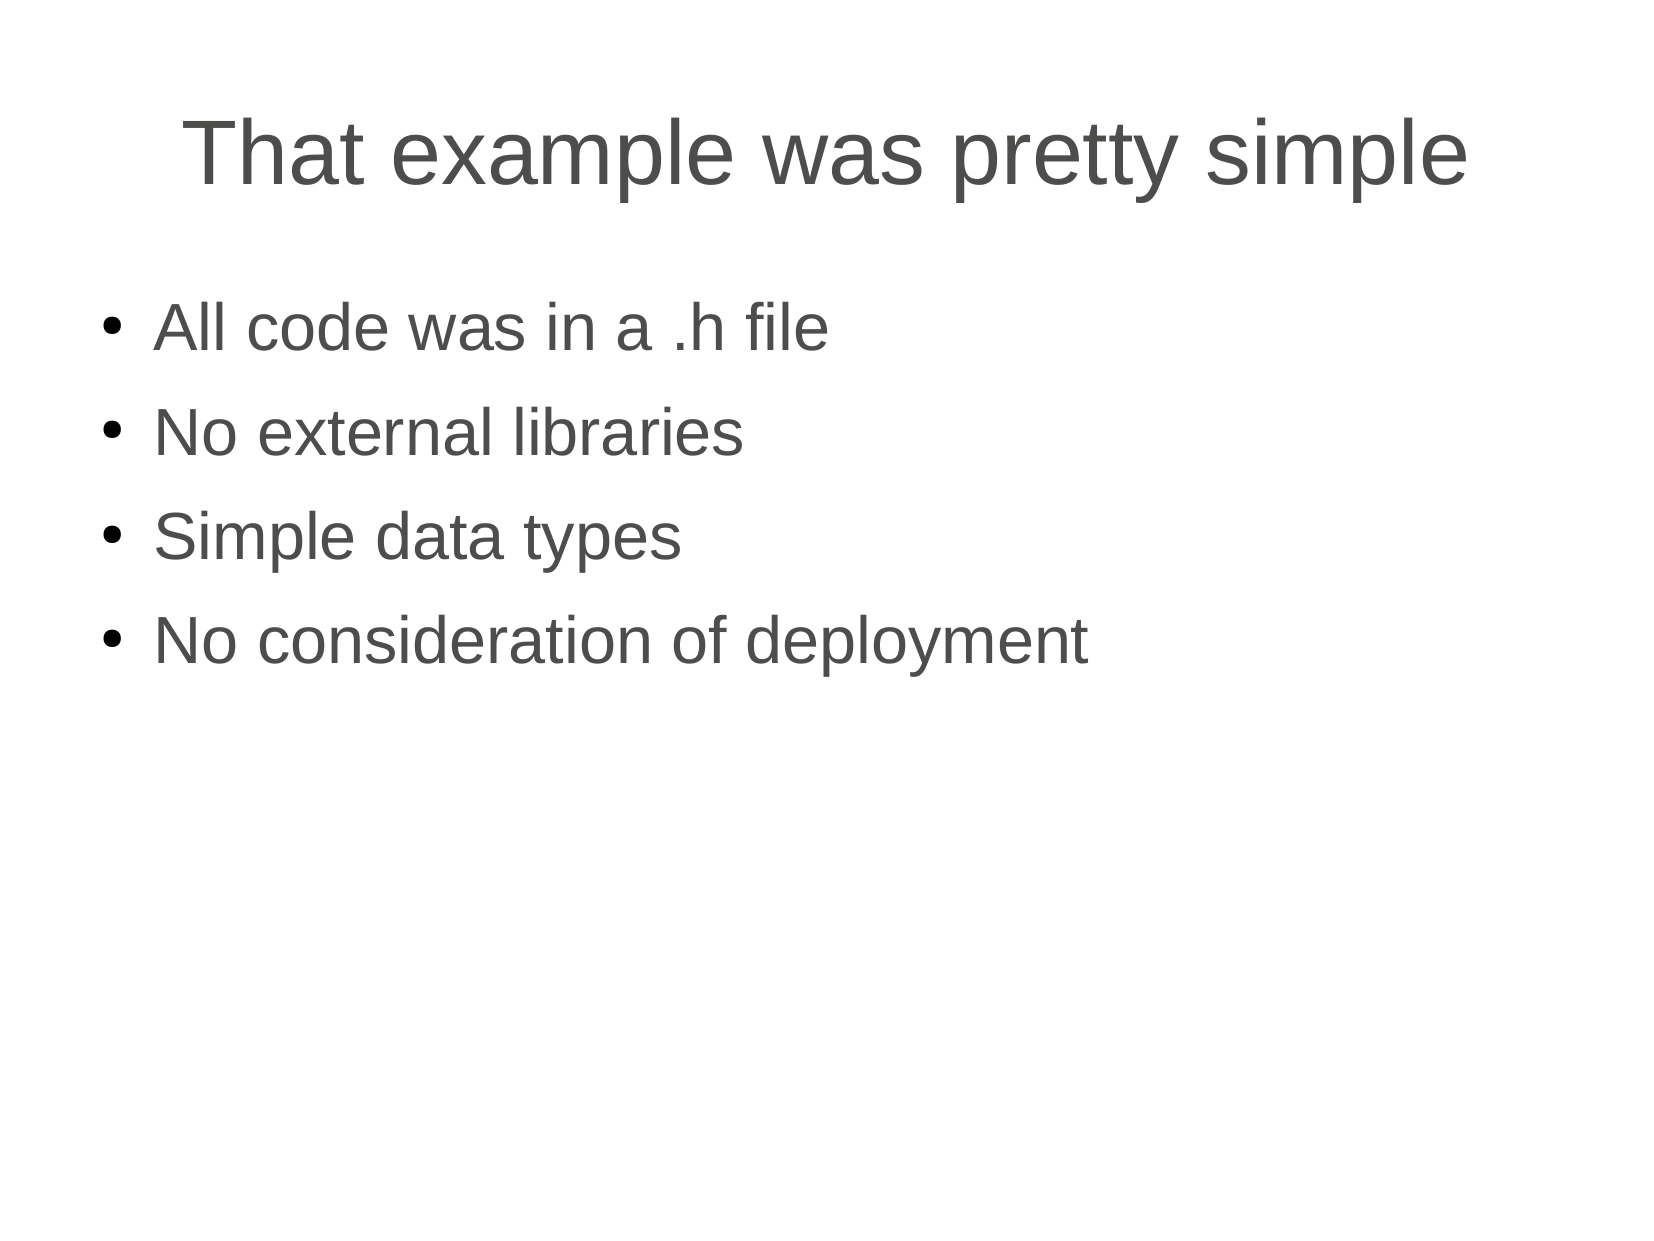

# That example was pretty simple
All code was in a .h file
No external libraries
Simple data types
No consideration of deployment